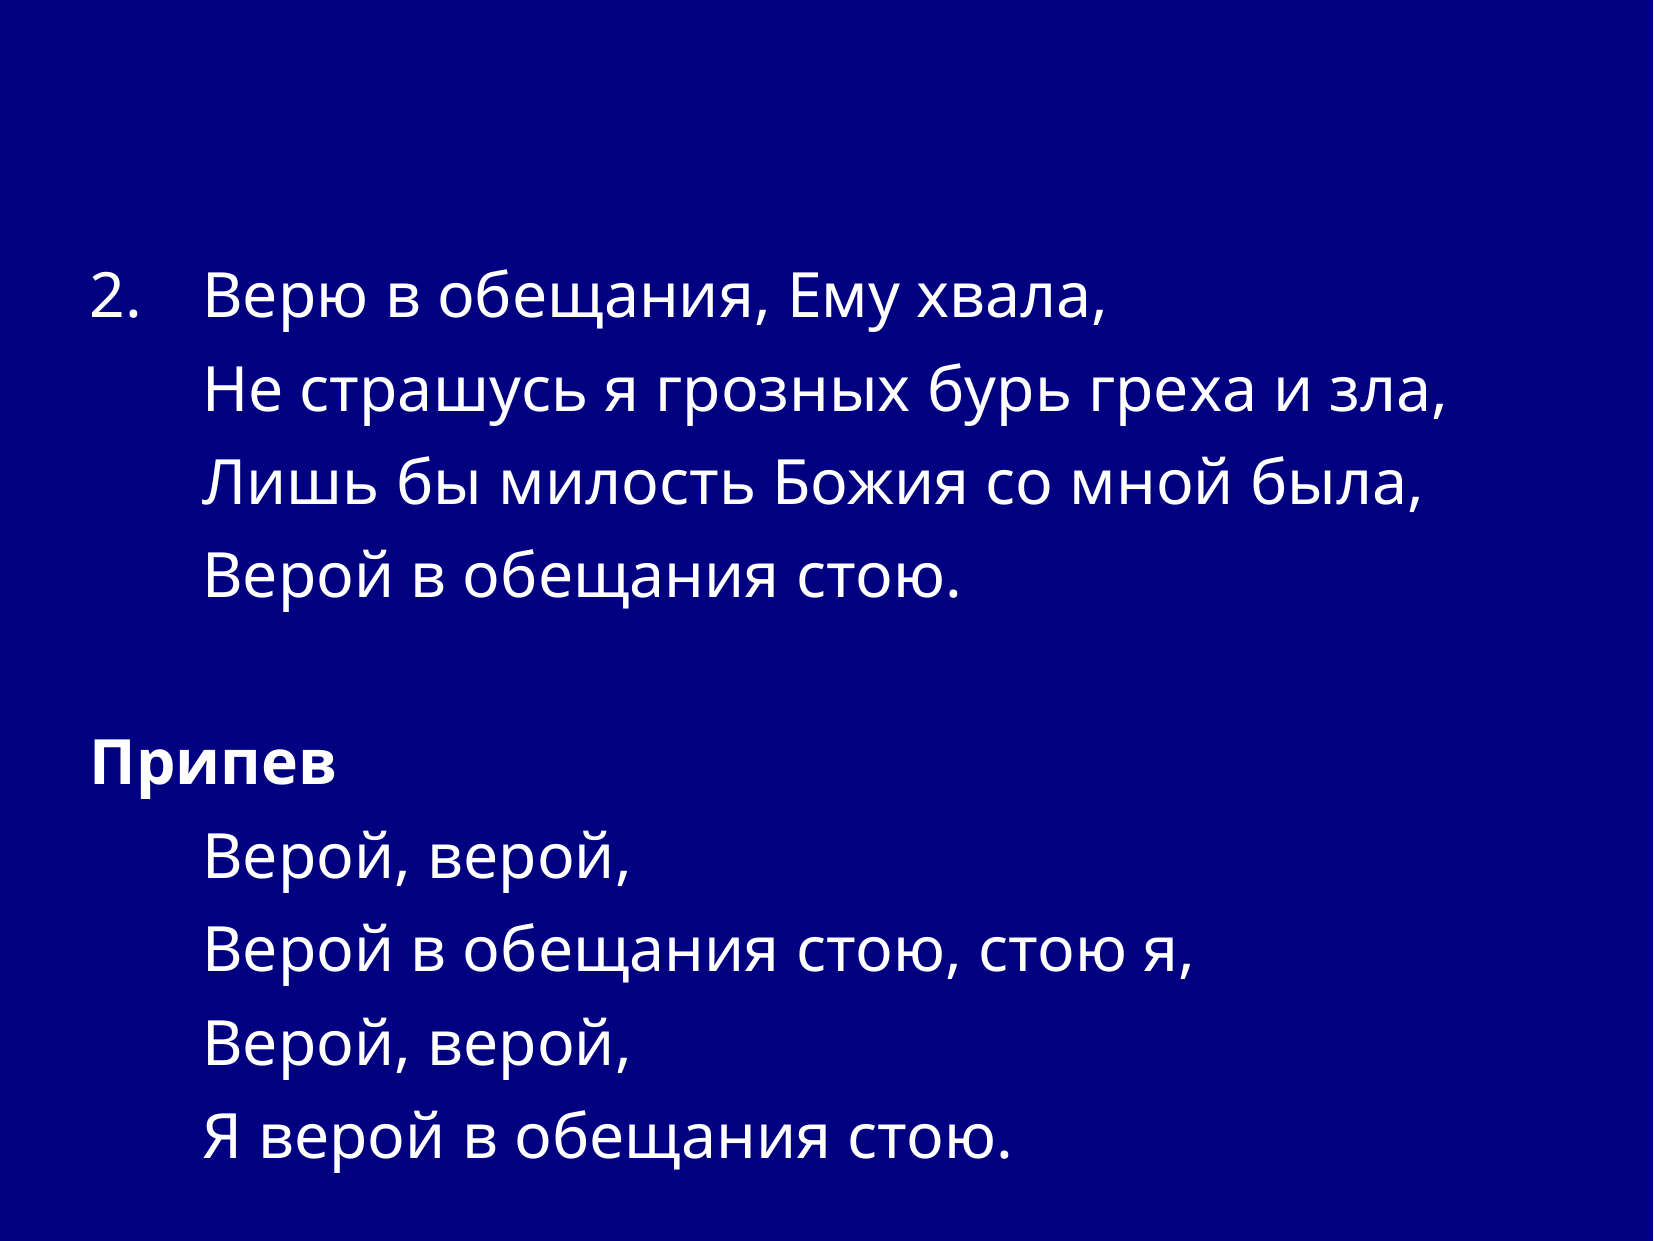

2.	Верю в обещания, Ему хвала,
	Не страшусь я грозных бурь греха и зла,
	Лишь бы милость Божия со мной была,
	Верой в обещания стою.
Припев
	Верой, верой,
	Верой в обещания стою, стою я,
	Верой, верой,
	Я верой в обещания стою.